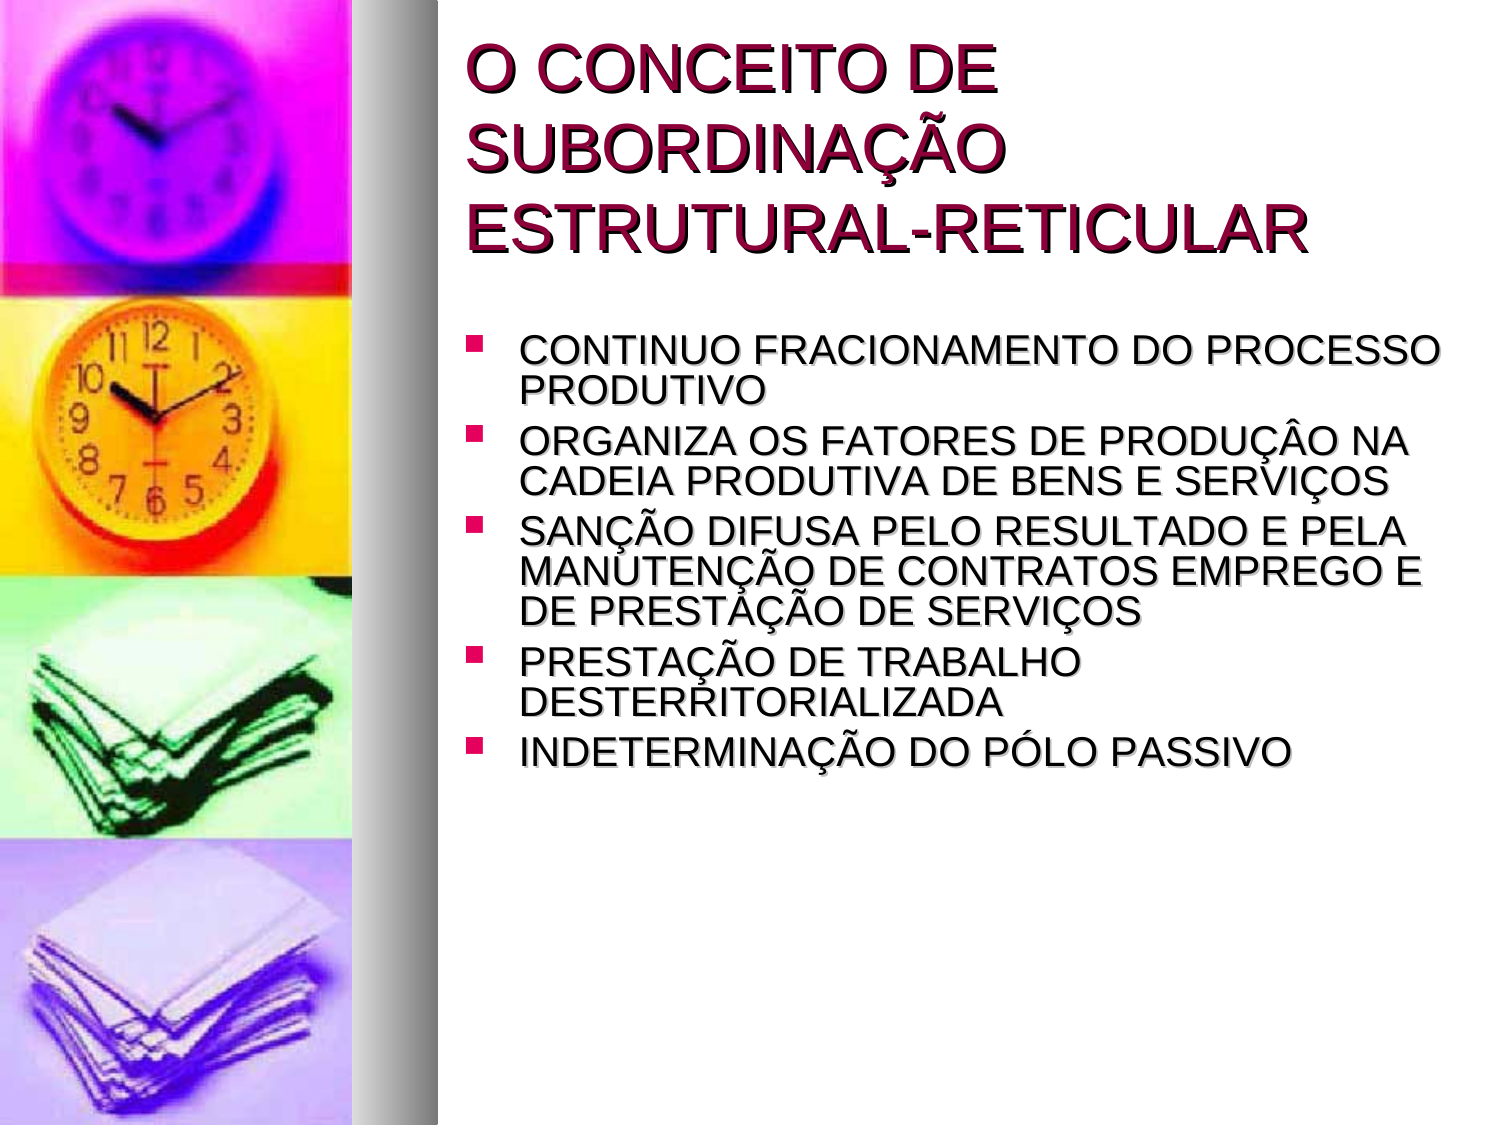

# O CONCEITO DE SUBORDINAÇÃO ESTRUTURAL-RETICULAR
CONTINUO FRACIONAMENTO DO PROCESSO PRODUTIVO
ORGANIZA OS FATORES DE PRODUÇÂO NA CADEIA PRODUTIVA DE BENS E SERVIÇOS
SANÇÃO DIFUSA PELO RESULTADO E PELA MANUTENÇÃO DE CONTRATOS EMPREGO E DE PRESTAÇÃO DE SERVIÇOS
PRESTAÇÃO DE TRABALHO DESTERRITORIALIZADA
INDETERMINAÇÃO DO PÓLO PASSIVO